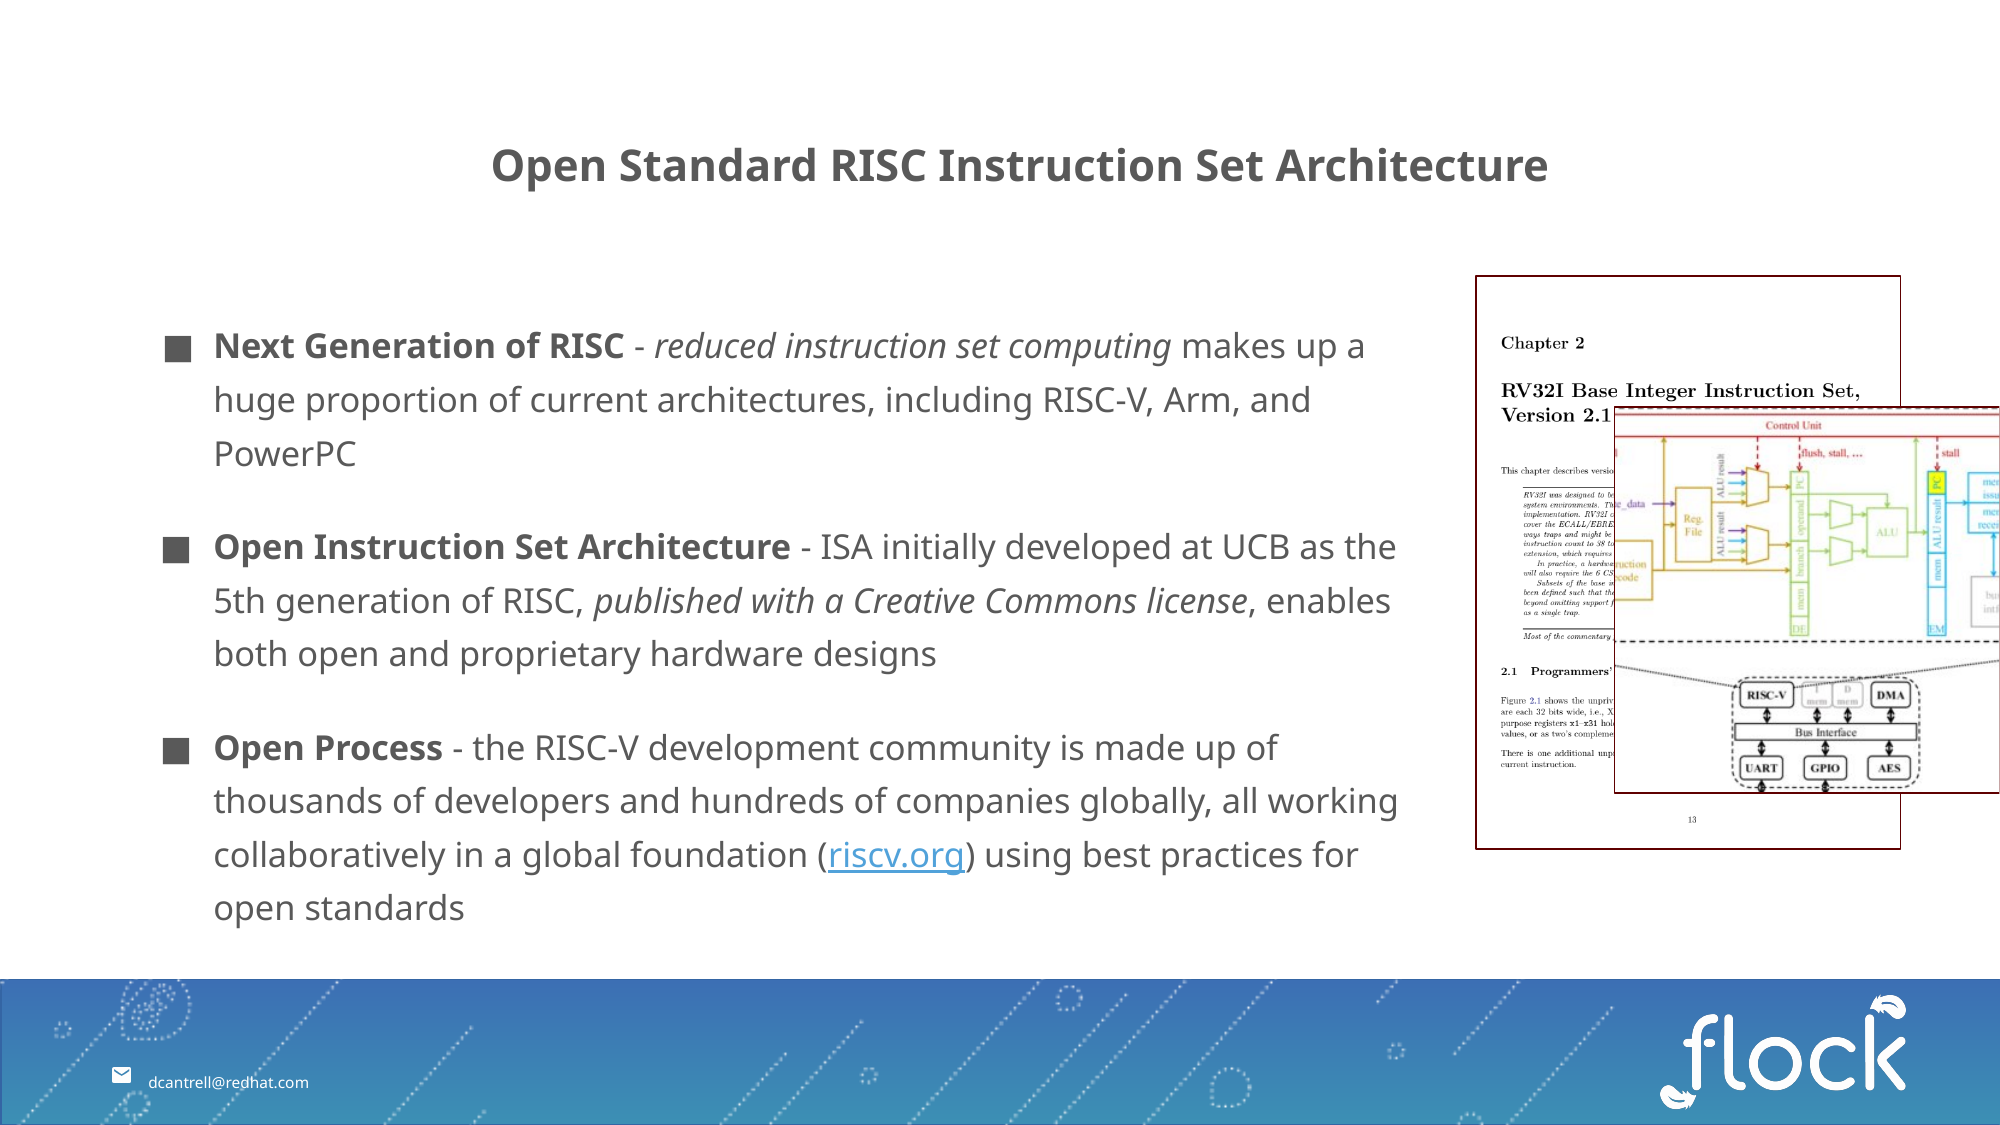

# Open Standard RISC Instruction Set Architecture
Next Generation of RISC - reduced instruction set computing makes up a huge proportion of current architectures, including RISC-V, Arm, and PowerPC
Open Instruction Set Architecture - ISA initially developed at UCB as the 5th generation of RISC, published with a Creative Commons license, enables both open and proprietary hardware designs
Open Process - the RISC-V development community is made up of thousands of developers and hundreds of companies globally, all working collaboratively in a global foundation (riscv.org) using best practices for open standards
dcantrell@redhat.com